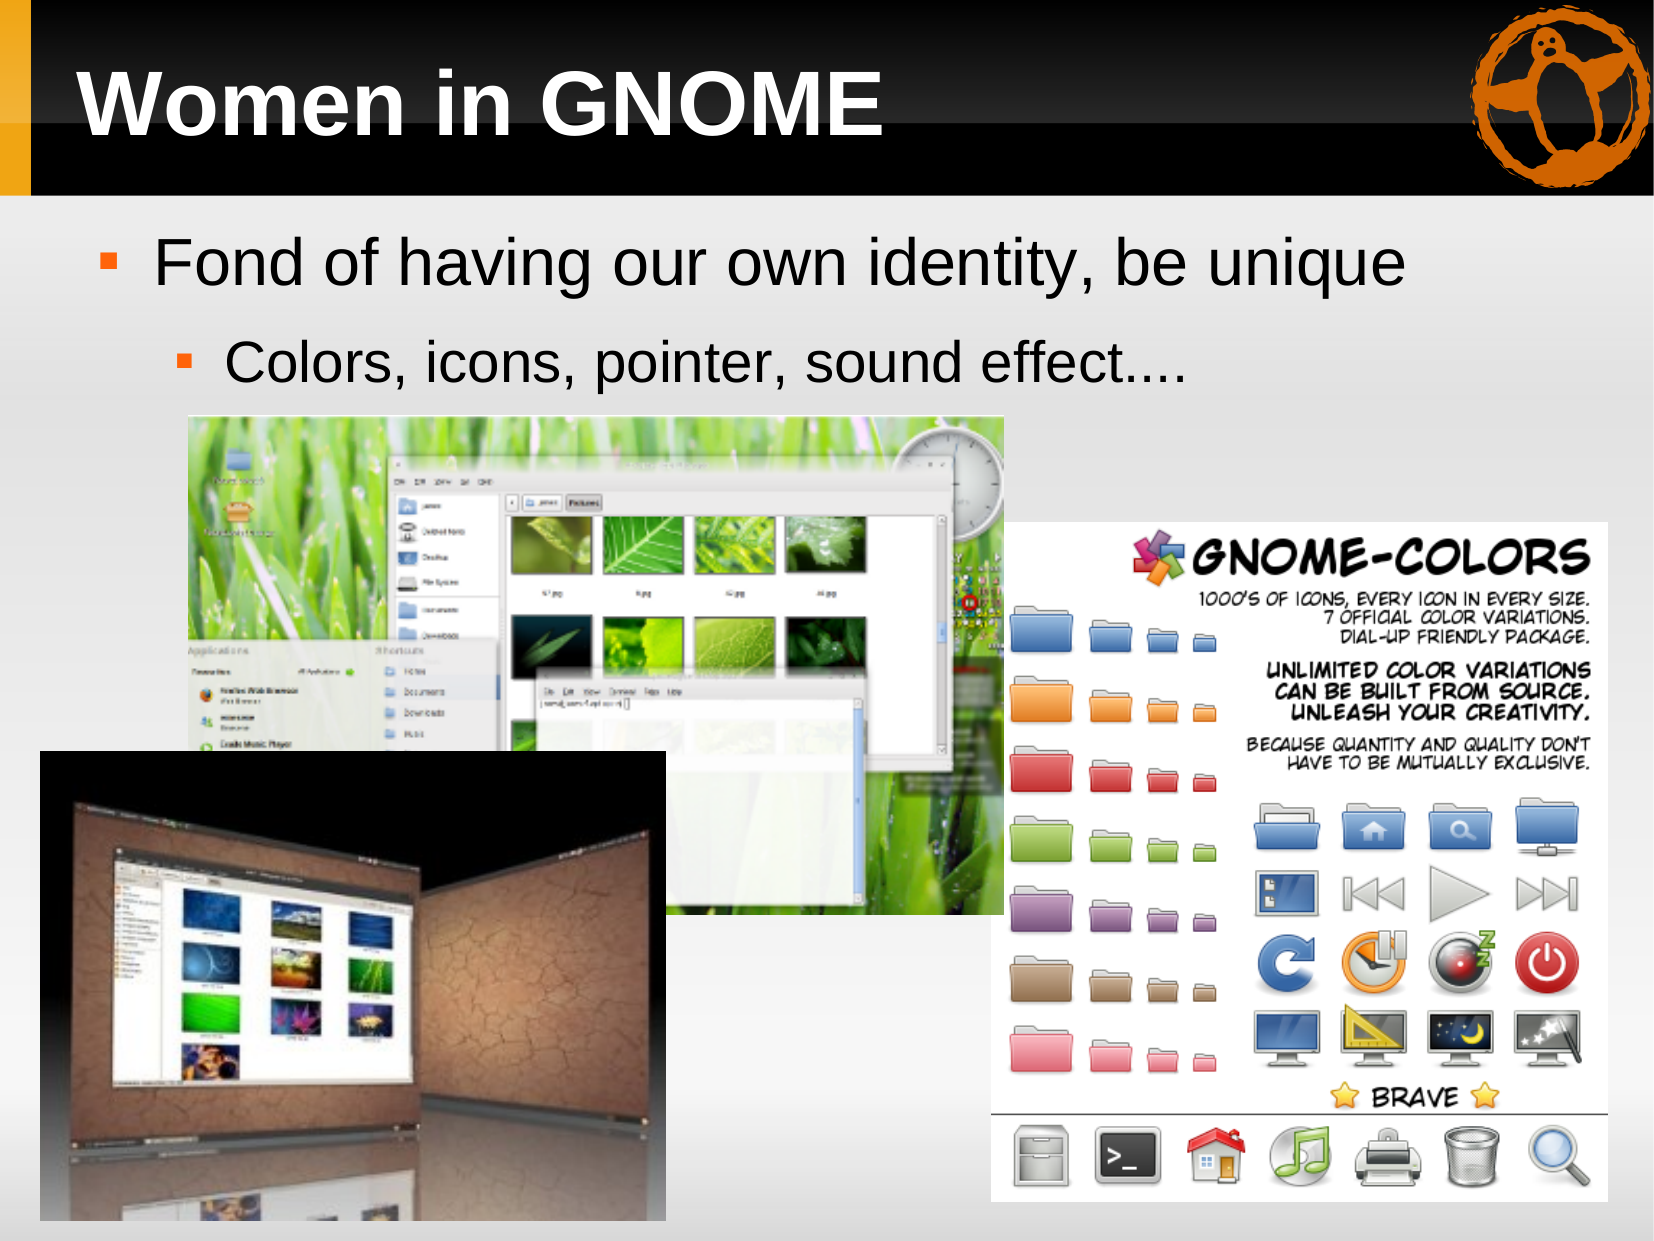

# Women in GNOME
Fond of having our own identity, be unique
Colors, icons, pointer, sound effect....
7